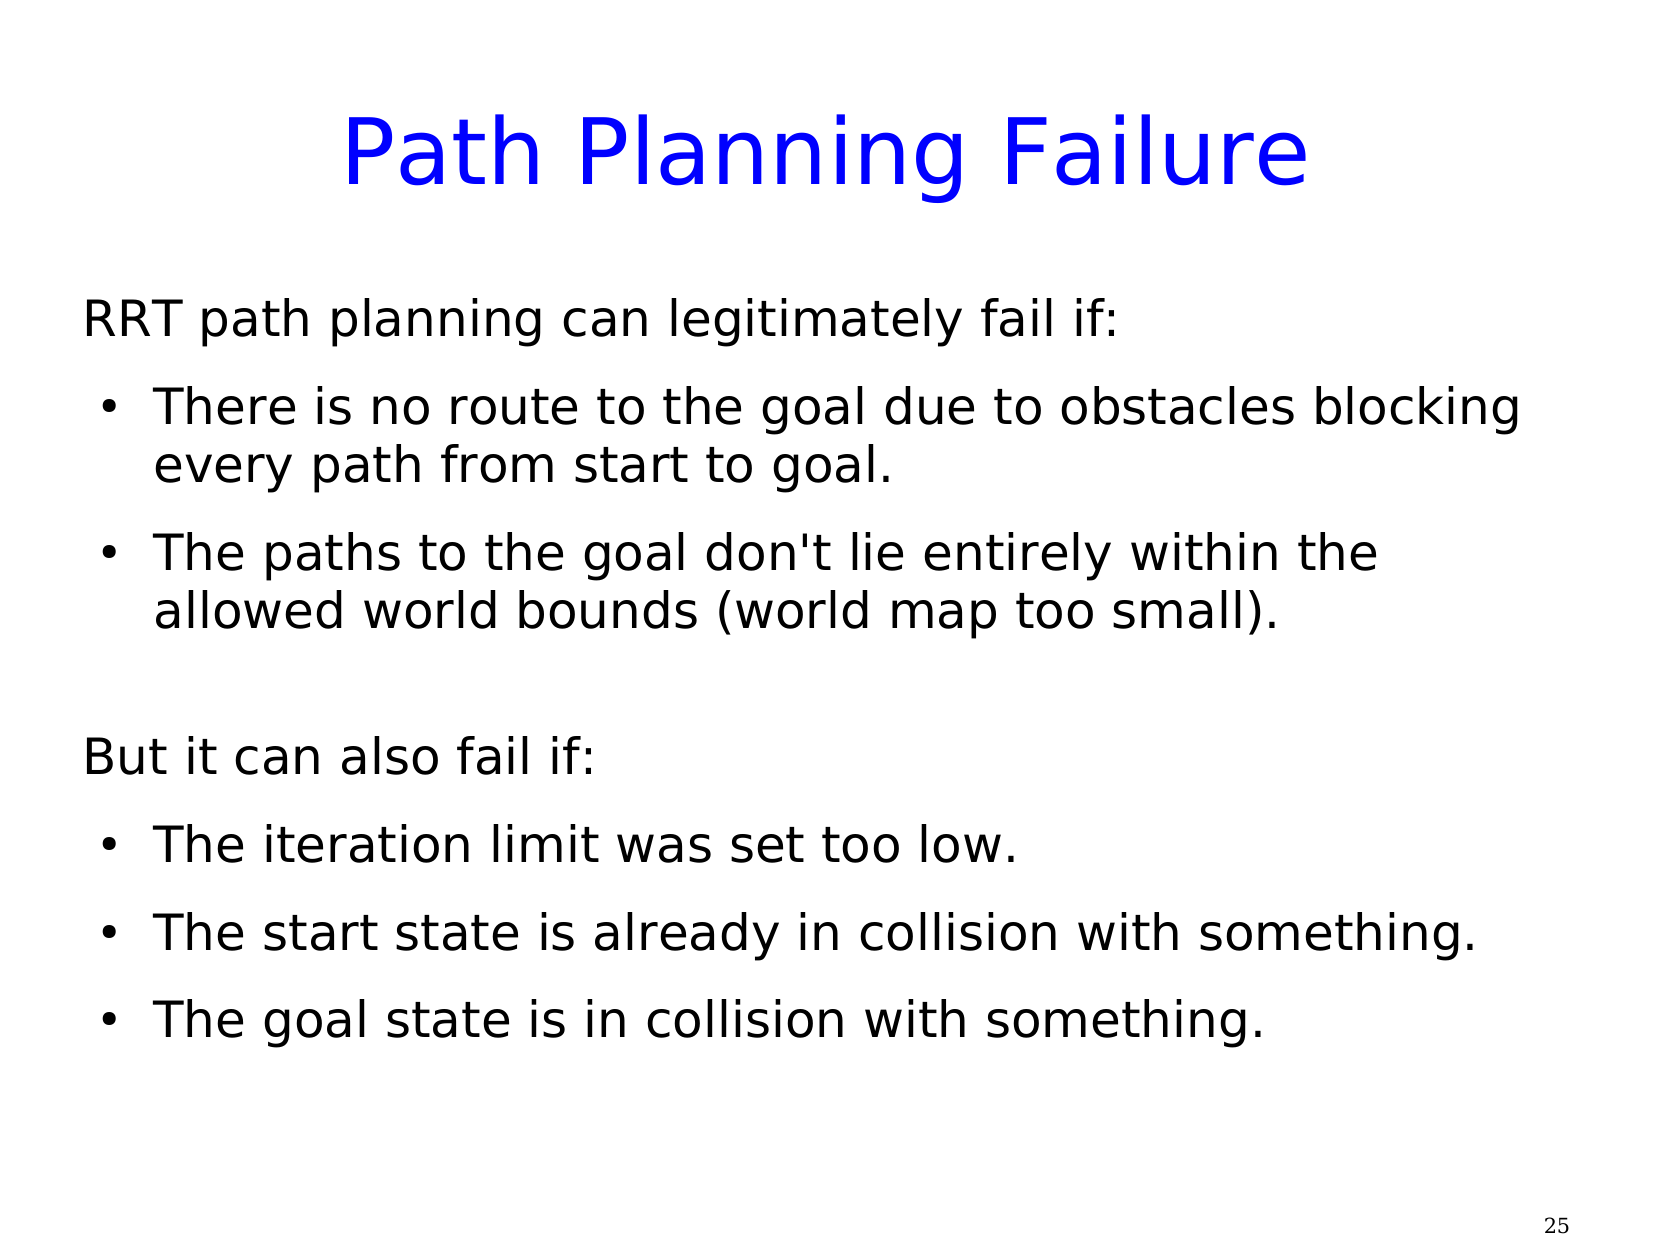

# Path Planning Failure
RRT path planning can legitimately fail if:
There is no route to the goal due to obstacles blocking every path from start to goal.
The paths to the goal don't lie entirely within the allowed world bounds (world map too small).
But it can also fail if:
The iteration limit was set too low.
The start state is already in collision with something.
The goal state is in collision with something.
25